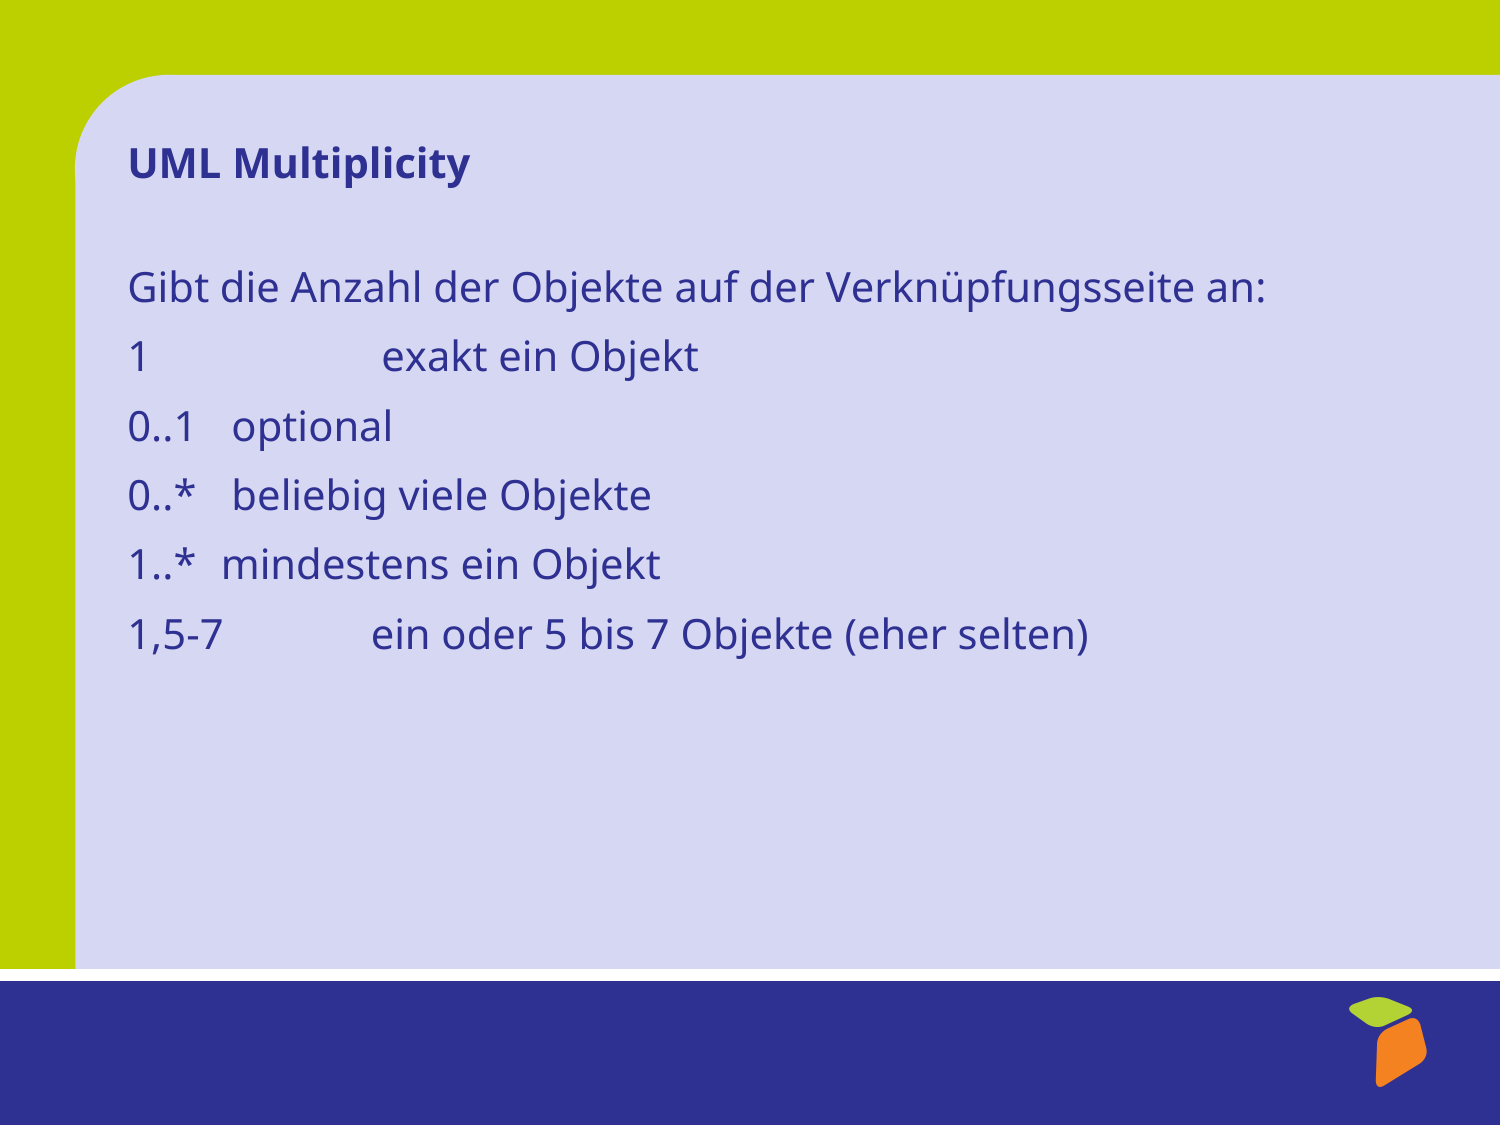

# UML Multiplicity
Gibt die Anzahl der Objekte auf der Verknüpfungsseite an:
1		 exakt ein Objekt
0..1	 optional
0..*	 beliebig viele Objekte
1..*	mindestens ein Objekt
1,5-7	ein oder 5 bis 7 Objekte (eher selten)